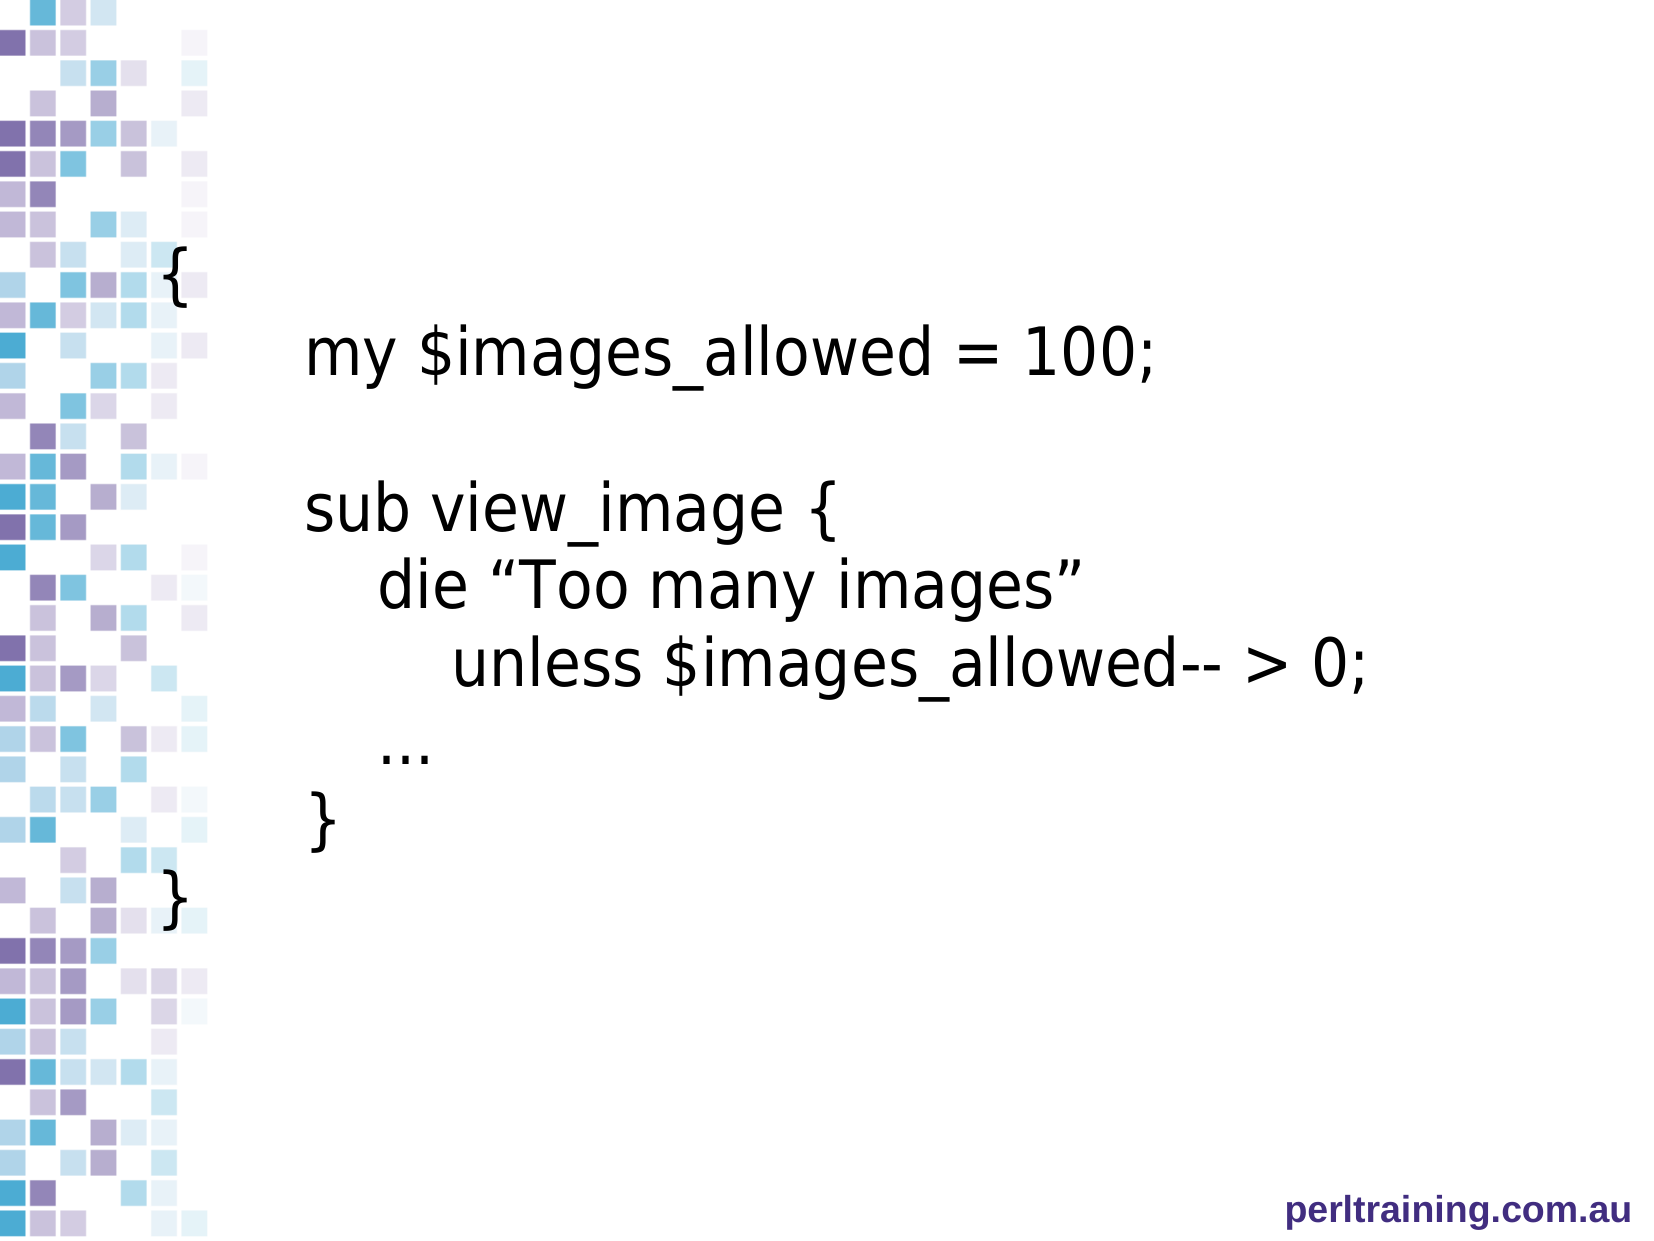

# { my $images_allowed = 100; sub view_image { die “Too many images” unless $images_allowed-- > 0; ... } }